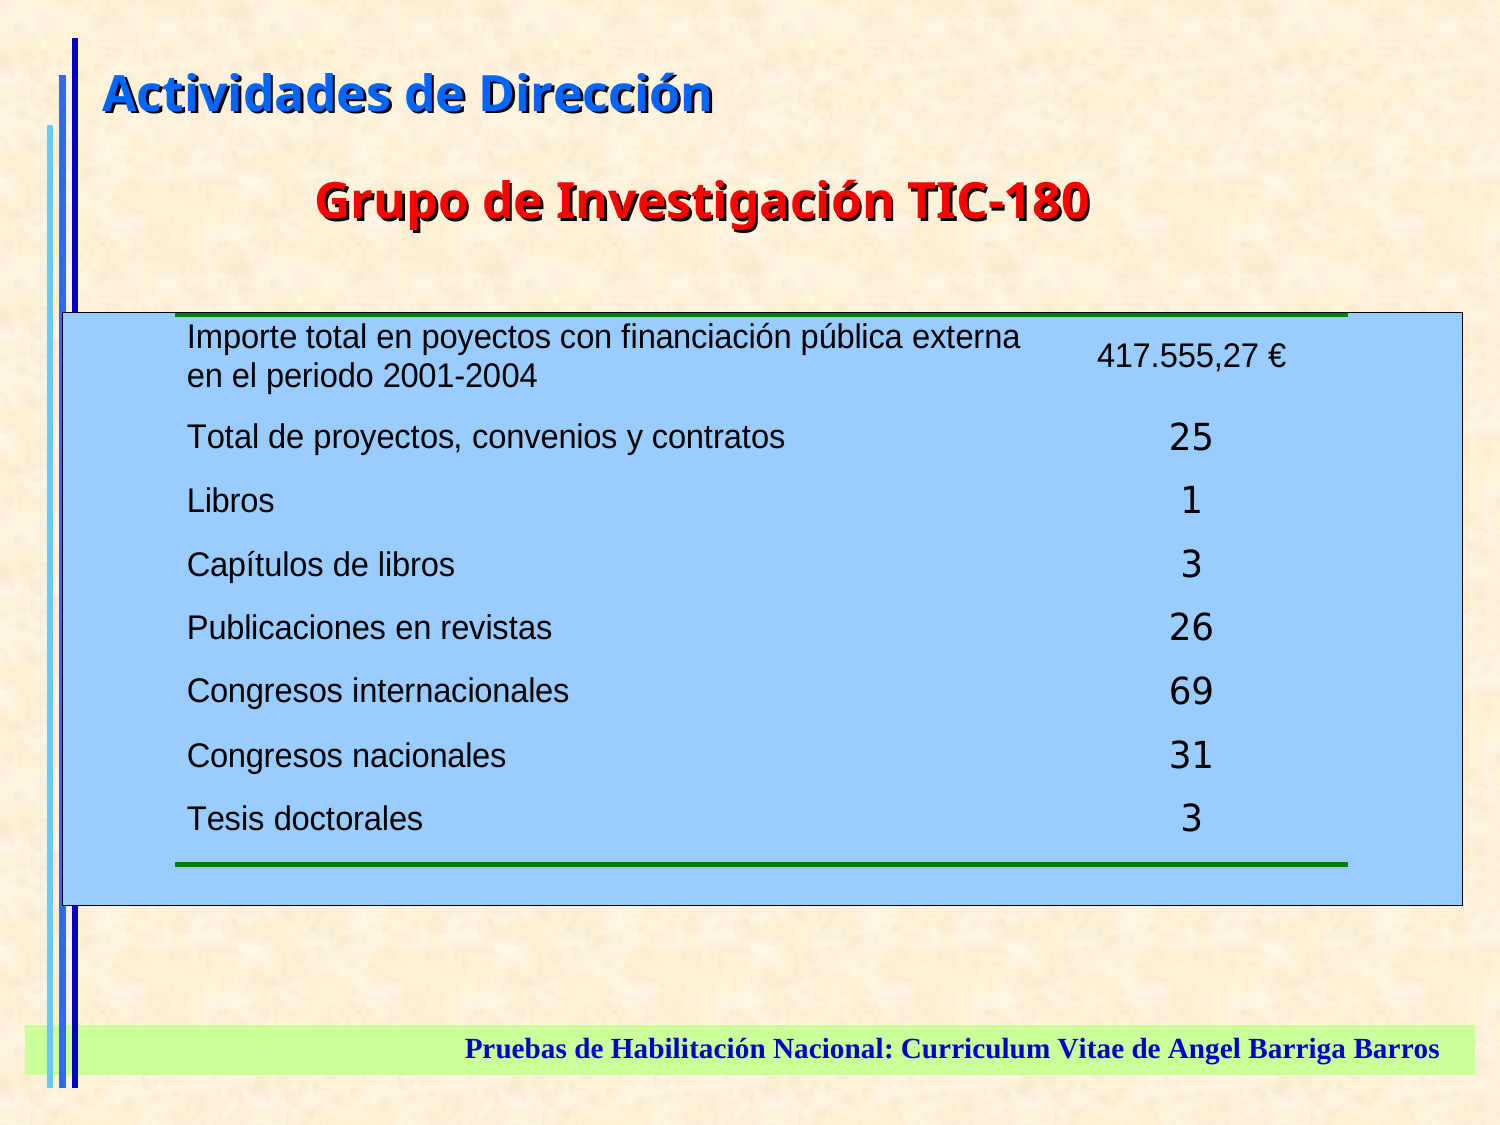

Actividades de Dirección
Grupo de Investigación TIC-180